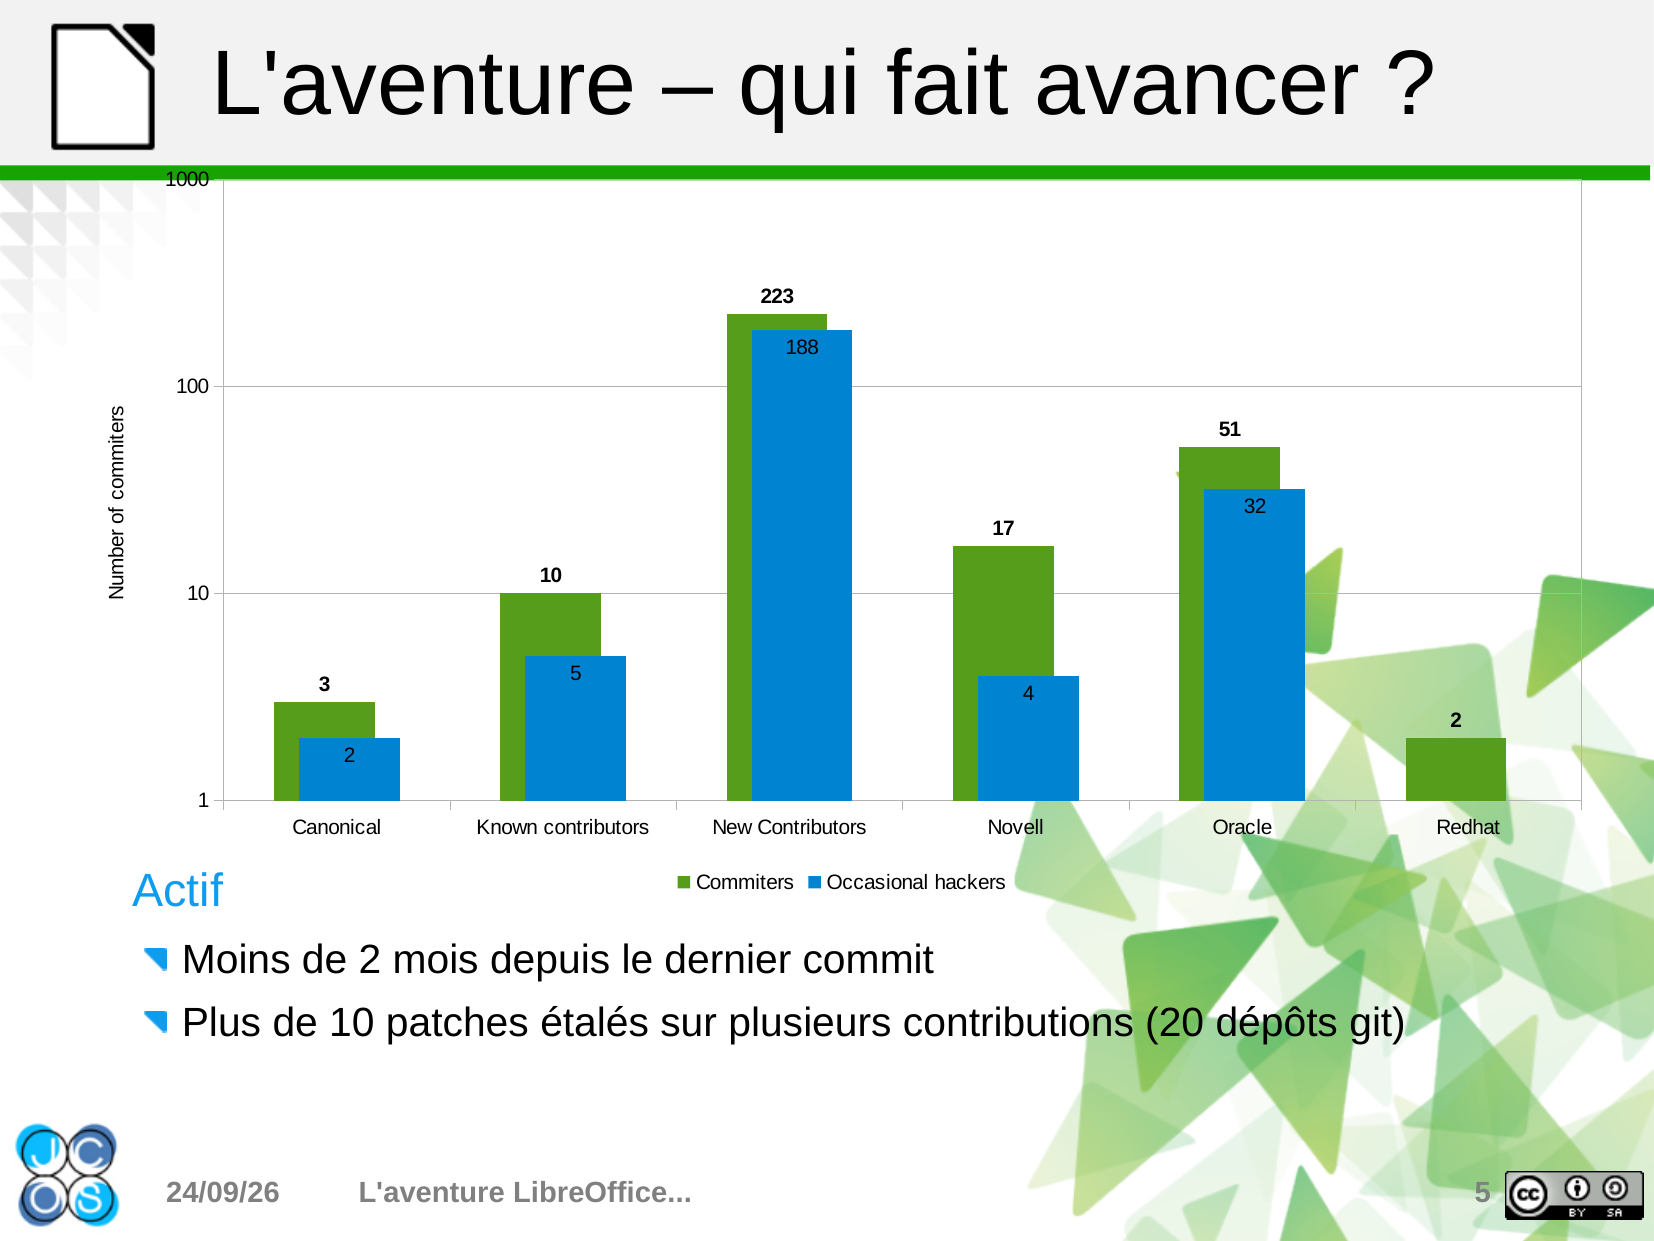

# L'aventure – qui fait avancer ?
### Chart
| Category | Commiters | Occasional hackers |
|---|---|---|
| Canonical | 3.0 | 2.0 |
| Known contributors | 10.0 | 5.0 |
| New Contributors | 223.0 | 188.0 |
| Novell | 17.0 | 4.0 |
| Oracle | 51.0 | 32.0 |
| Redhat | 2.0 | 0.0 |Actif
Moins de 2 mois depuis le dernier commit
Plus de 10 patches étalés sur plusieurs contributions (20 dépôts git)
L'aventure LibreOffice...
5